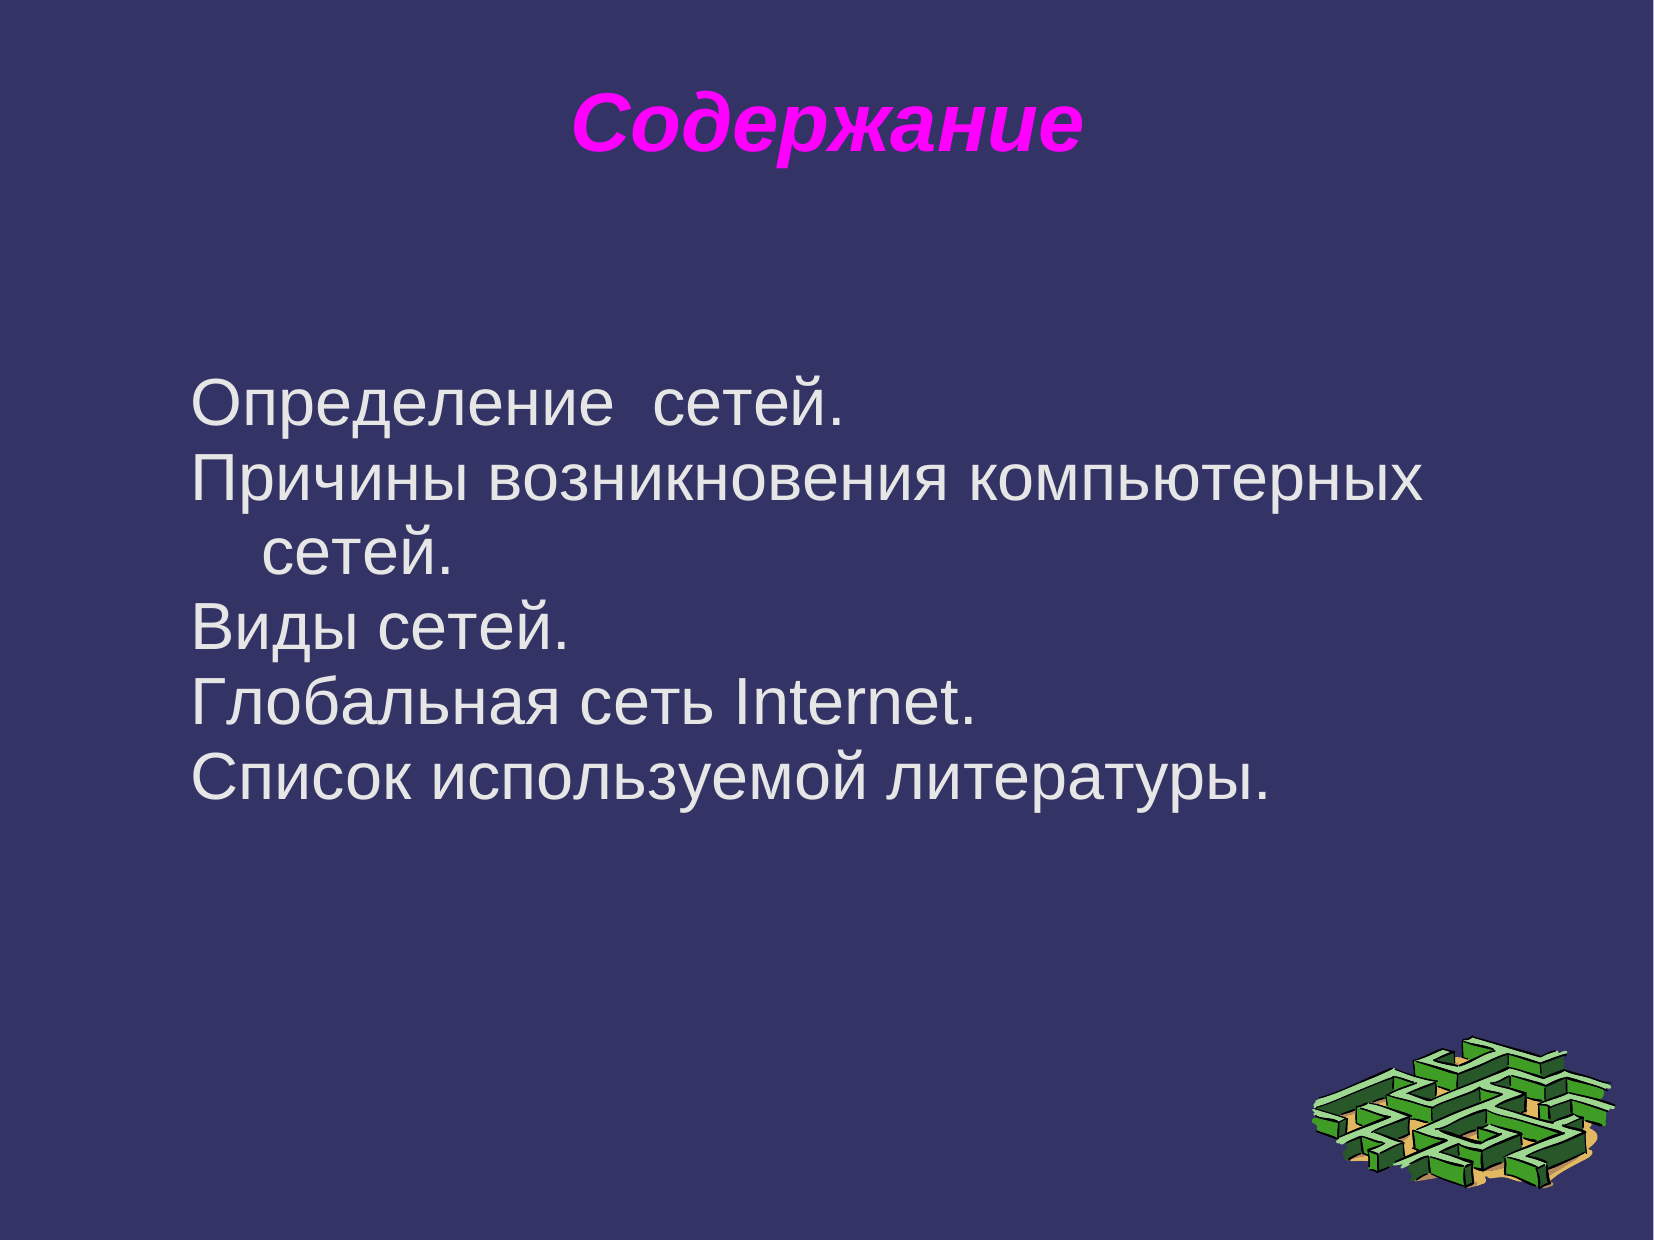

# Содержание
Определение сетей.
Причины возникновения компьютерных сетей.
Виды сетей.
Глобальная сеть Internet.
Список используемой литературы.